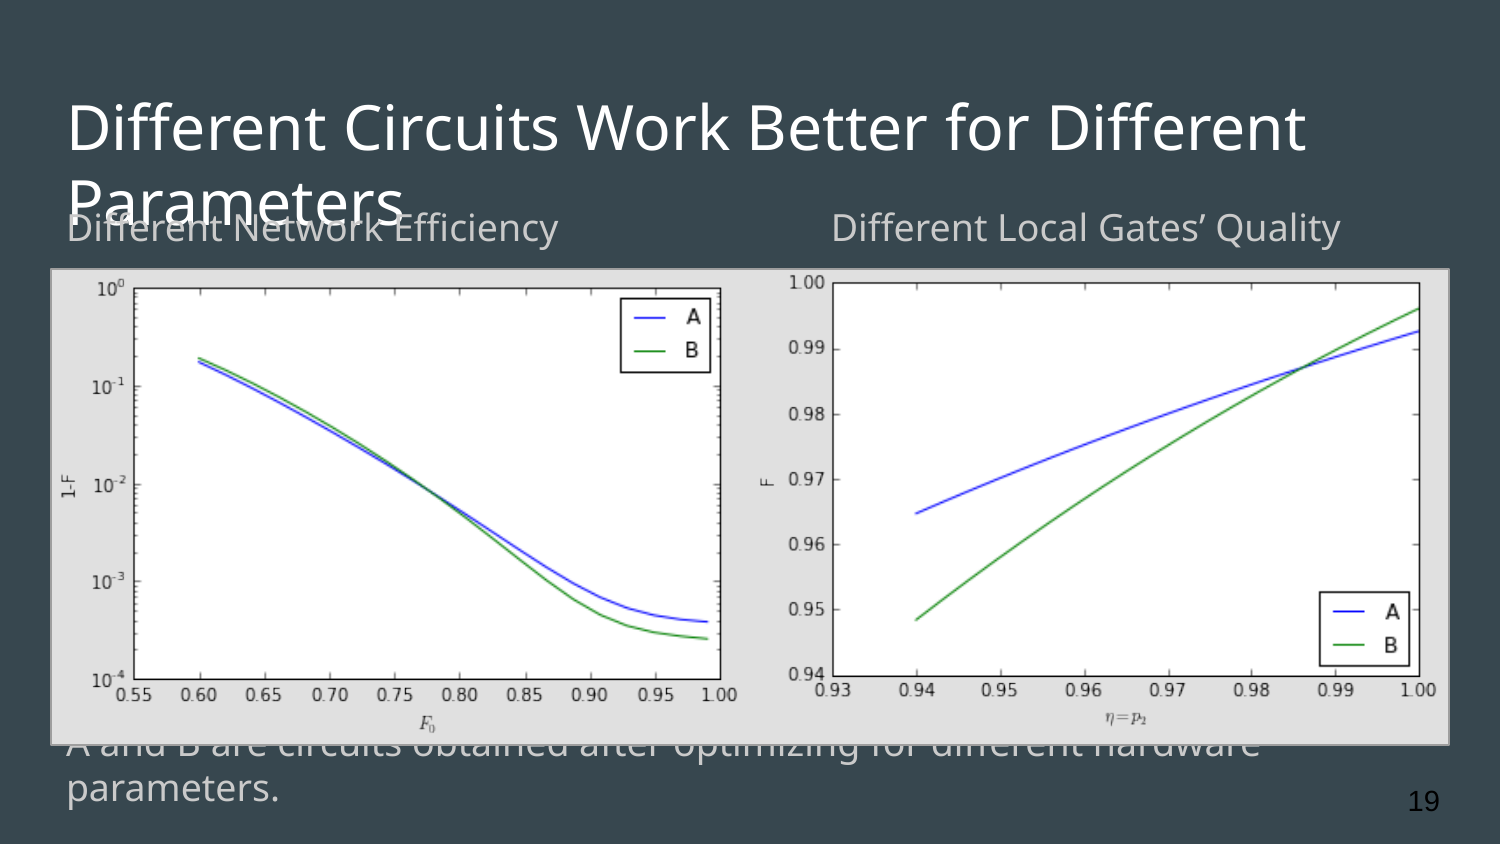

# Different Circuits Work Better for Different Parameters
Different Network Efficiency Different Local Gates’ Quality
A and B are circuits obtained after optimizing for different hardware parameters.